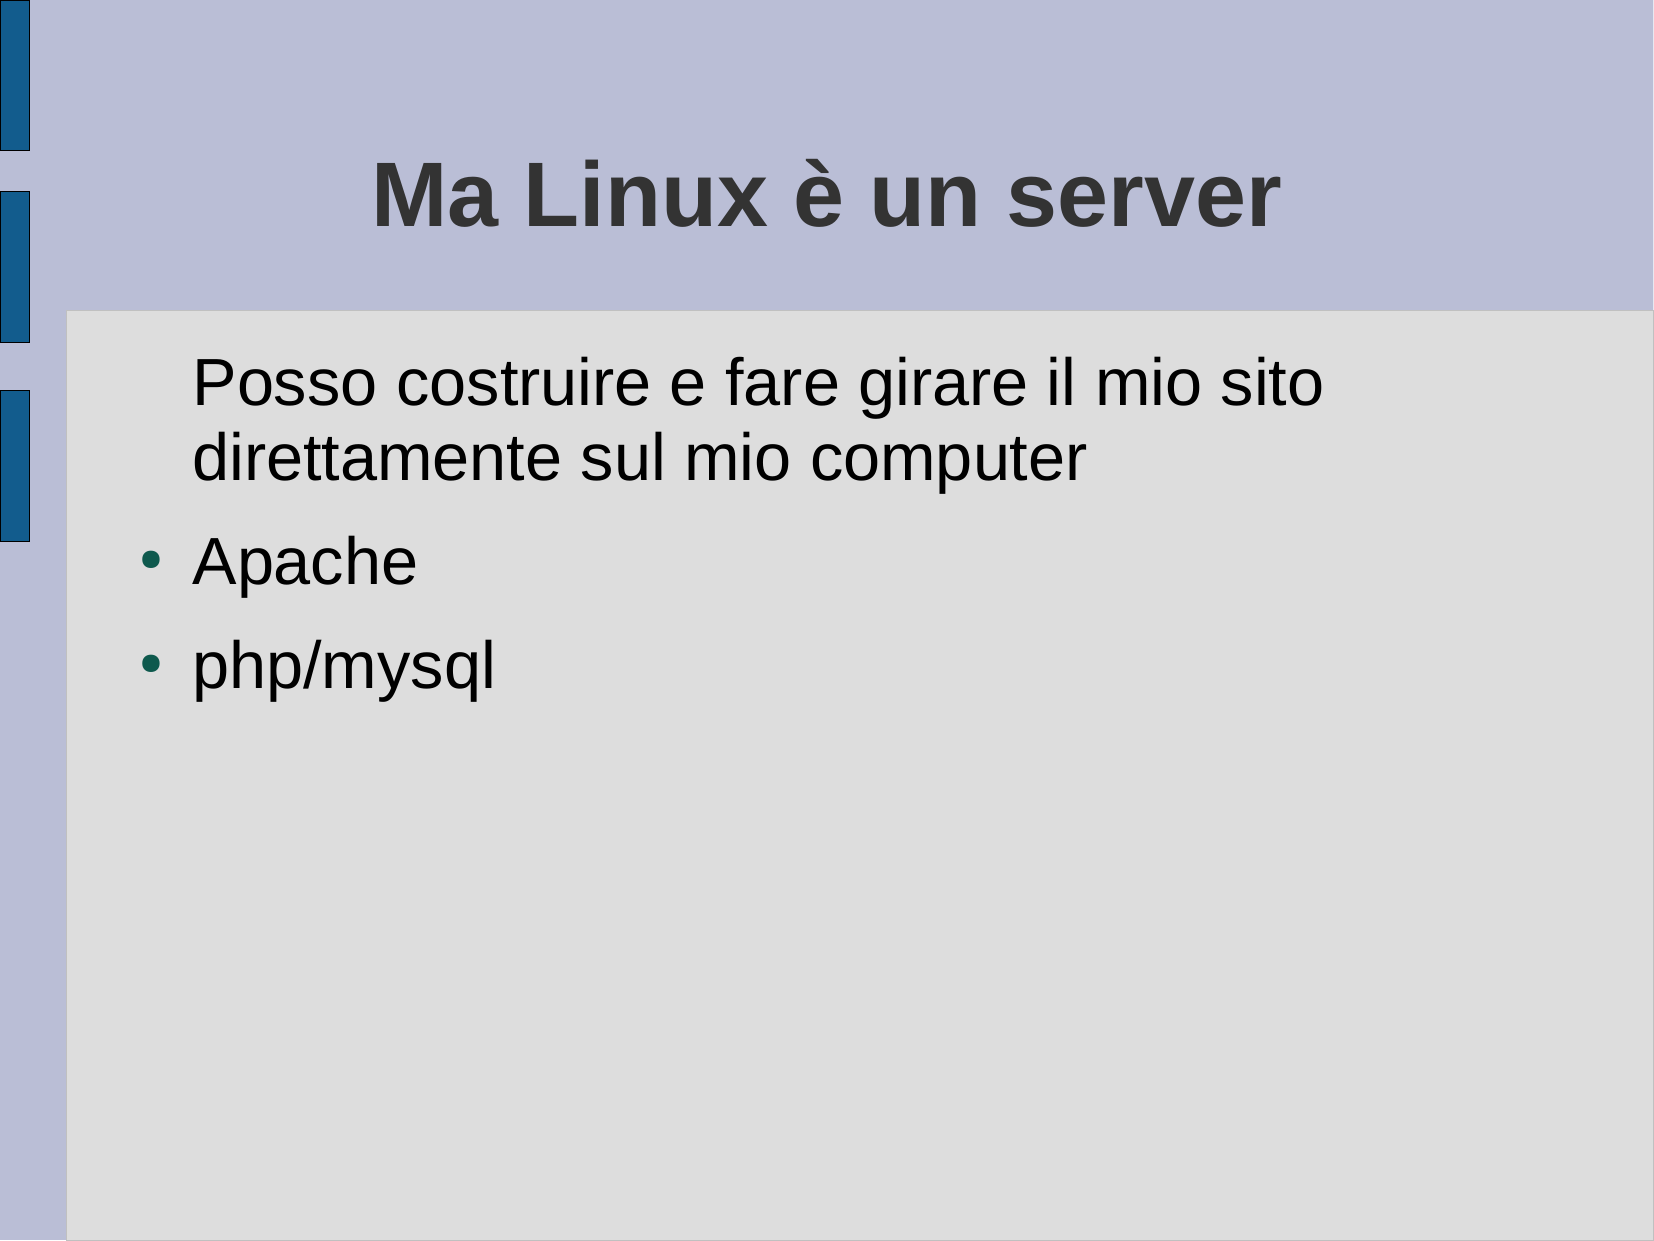

# Ma Linux è un server
Posso costruire e fare girare il mio sito direttamente sul mio computer
Apache
php/mysql